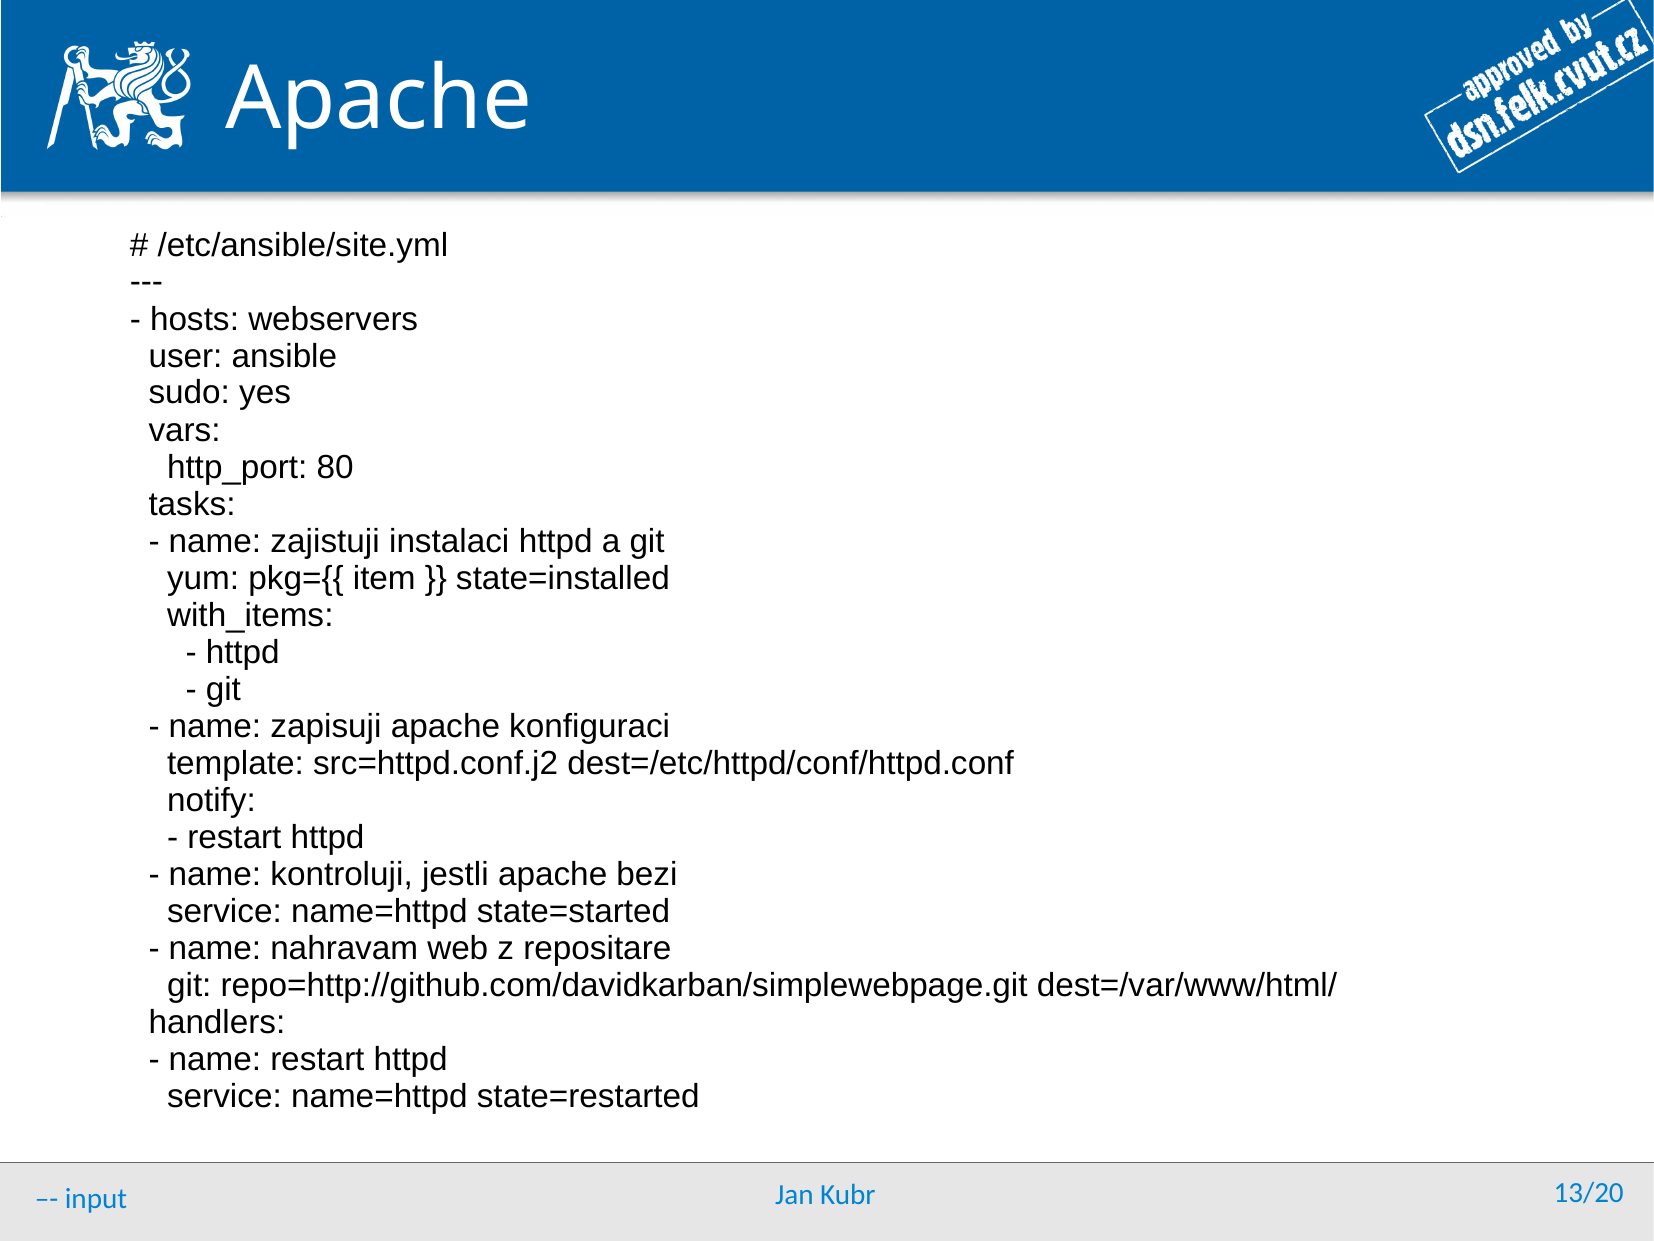

# Apache
# /etc/ansible/site.yml
---
- hosts: webservers
 user: ansible
 sudo: yes
 vars:
 http_port: 80
 tasks:
 - name: zajistuji instalaci httpd a git
 yum: pkg={{ item }} state=installed
 with_items:
 - httpd
 - git
 - name: zapisuji apache konfiguraci
 template: src=httpd.conf.j2 dest=/etc/httpd/conf/httpd.conf
 notify:
 - restart httpd
 - name: kontroluji, jestli apache bezi
 service: name=httpd state=started
 - name: nahravam web z repositare
 git: repo=http://github.com/davidkarban/simplewebpage.git dest=/var/www/html/
 handlers:
 - name: restart httpd
 service: name=httpd state=restarted
13
Jan Kubr
02/2006